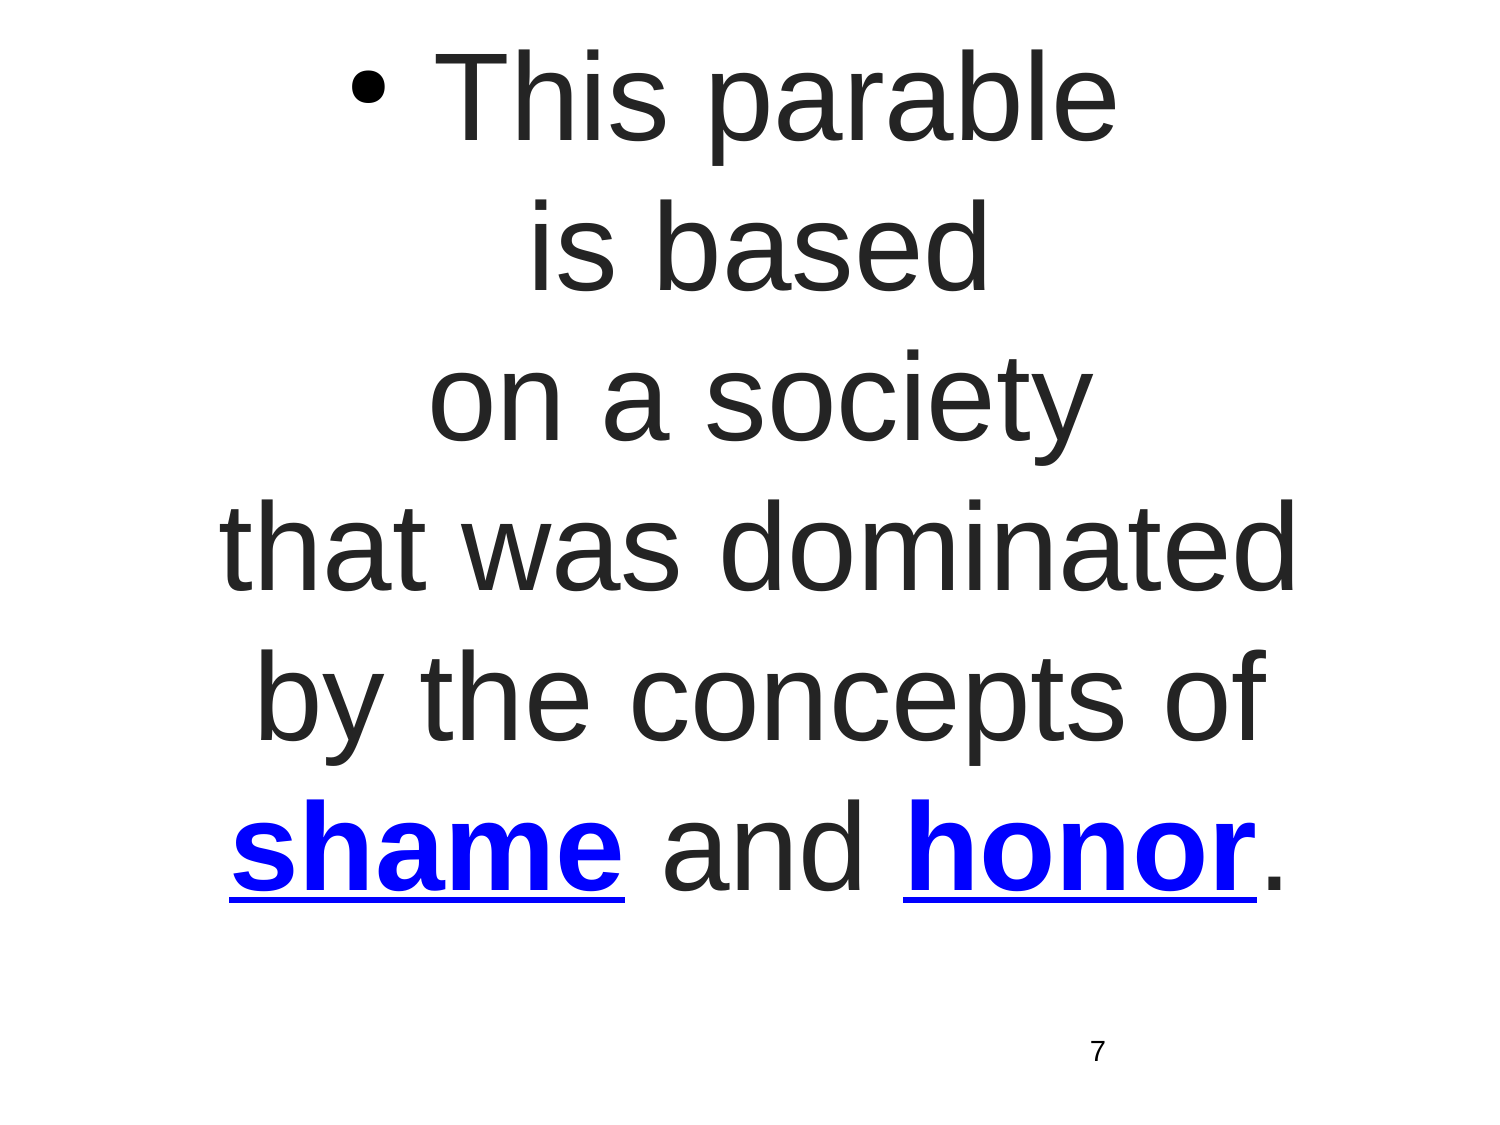

# This parable is based on a society that was dominated by the concepts of shame and honor.
7